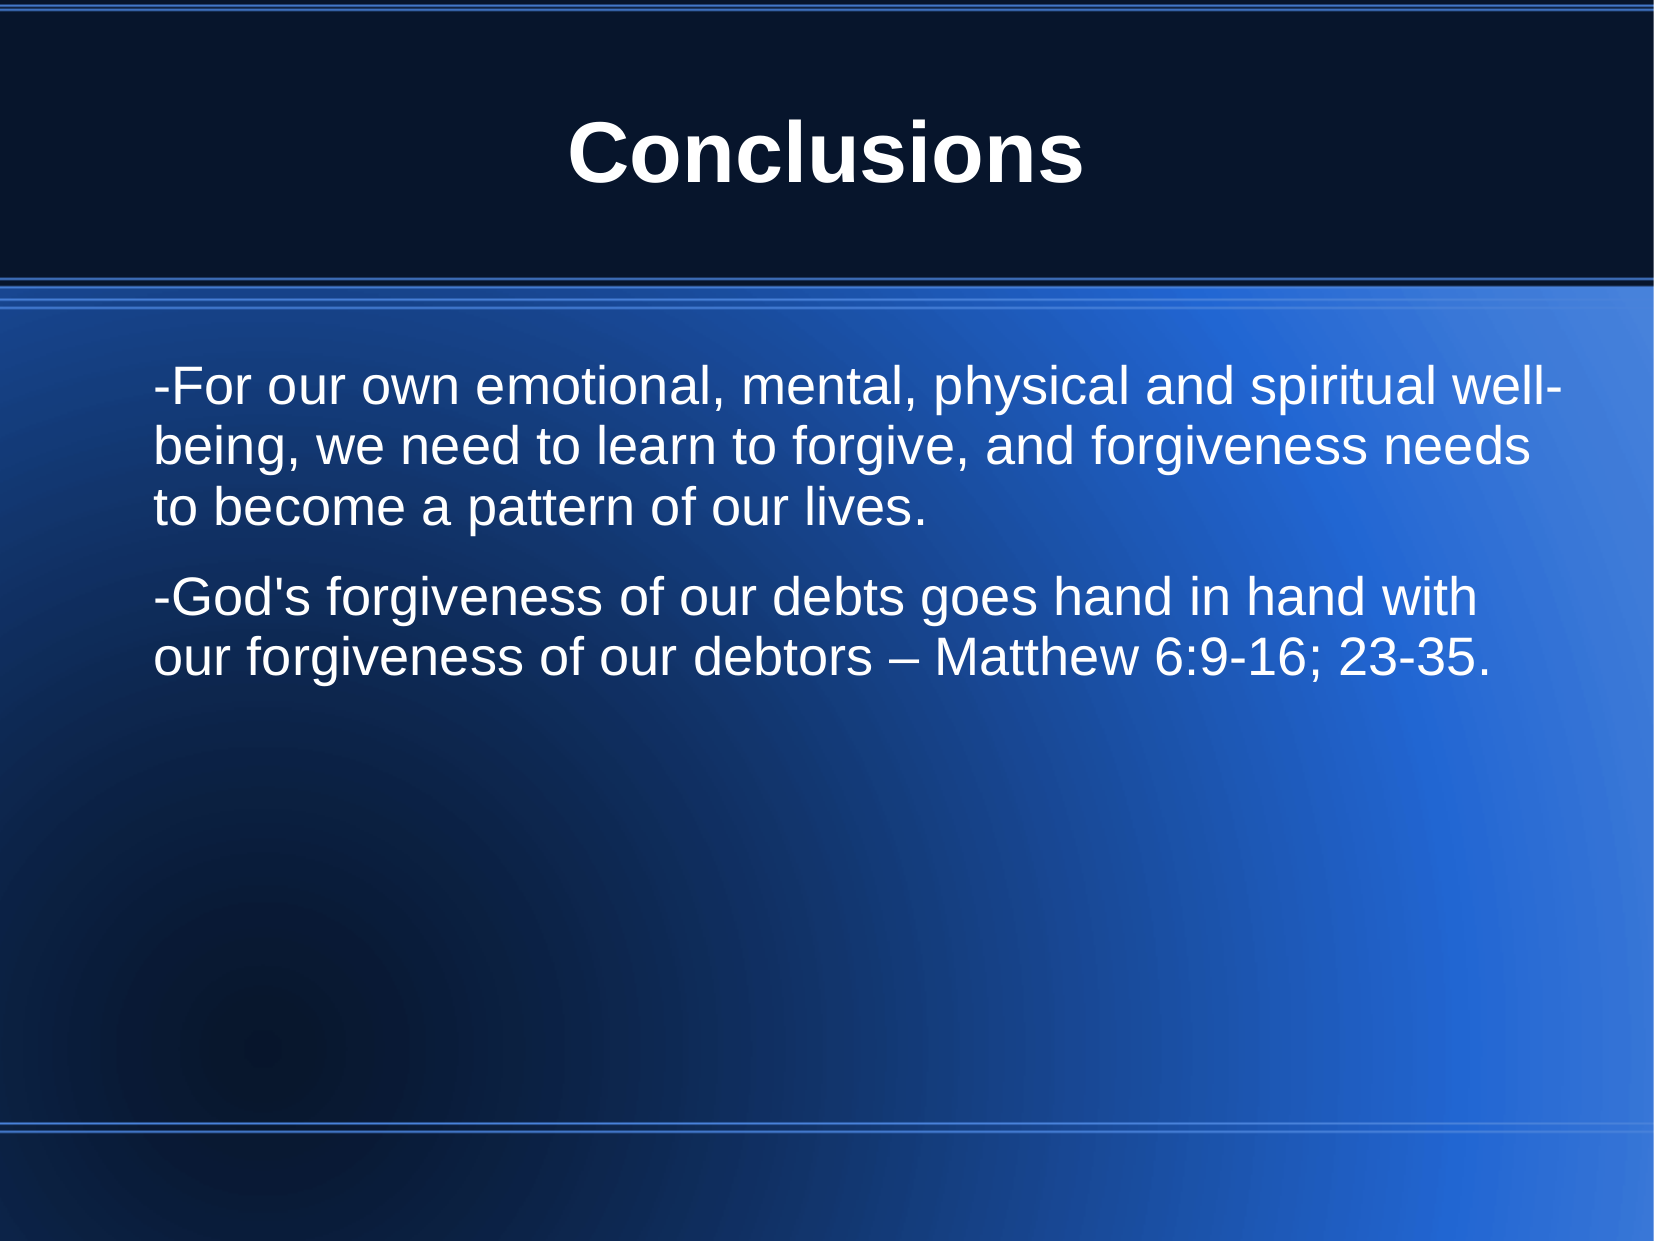

# Conclusions
-For our own emotional, mental, physical and spiritual well-being, we need to learn to forgive, and forgiveness needs to become a pattern of our lives.
-God's forgiveness of our debts goes hand in hand with our forgiveness of our debtors – Matthew 6:9-16; 23-35.